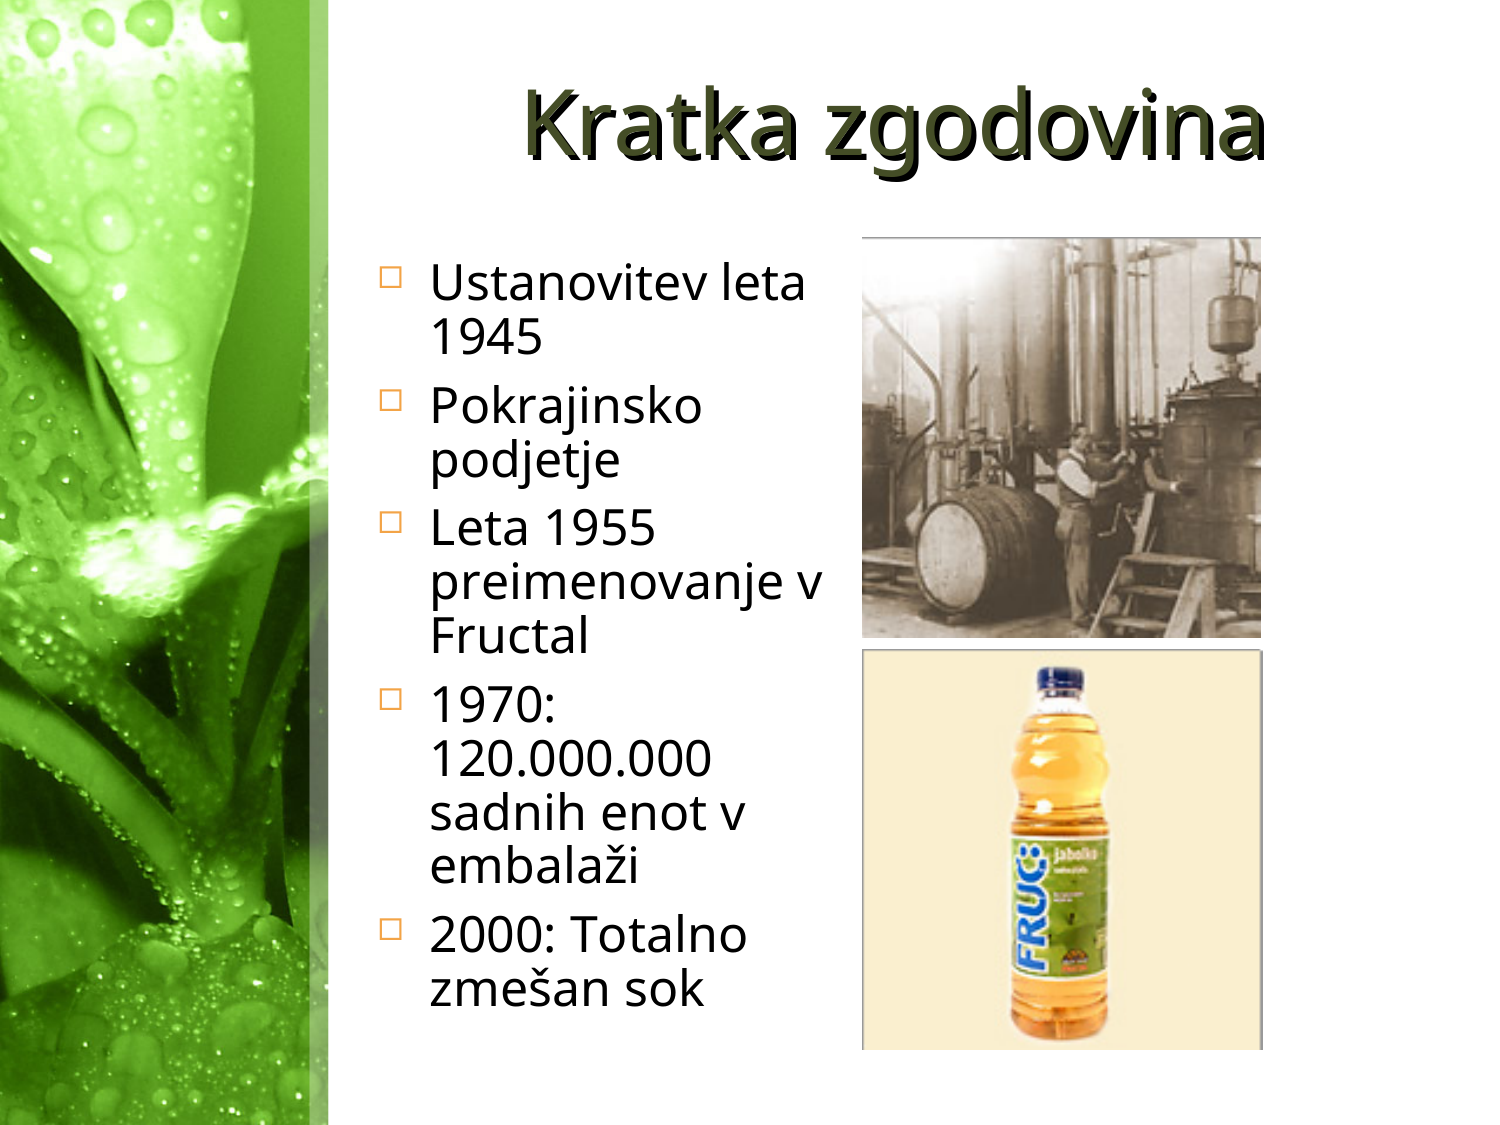

# Kratka zgodovina
Ustanovitev leta 1945
Pokrajinsko podjetje
Leta 1955 preimenovanje v Fructal
1970: 120.000.000 sadnih enot v embalaži
2000: Totalno zmešan sok